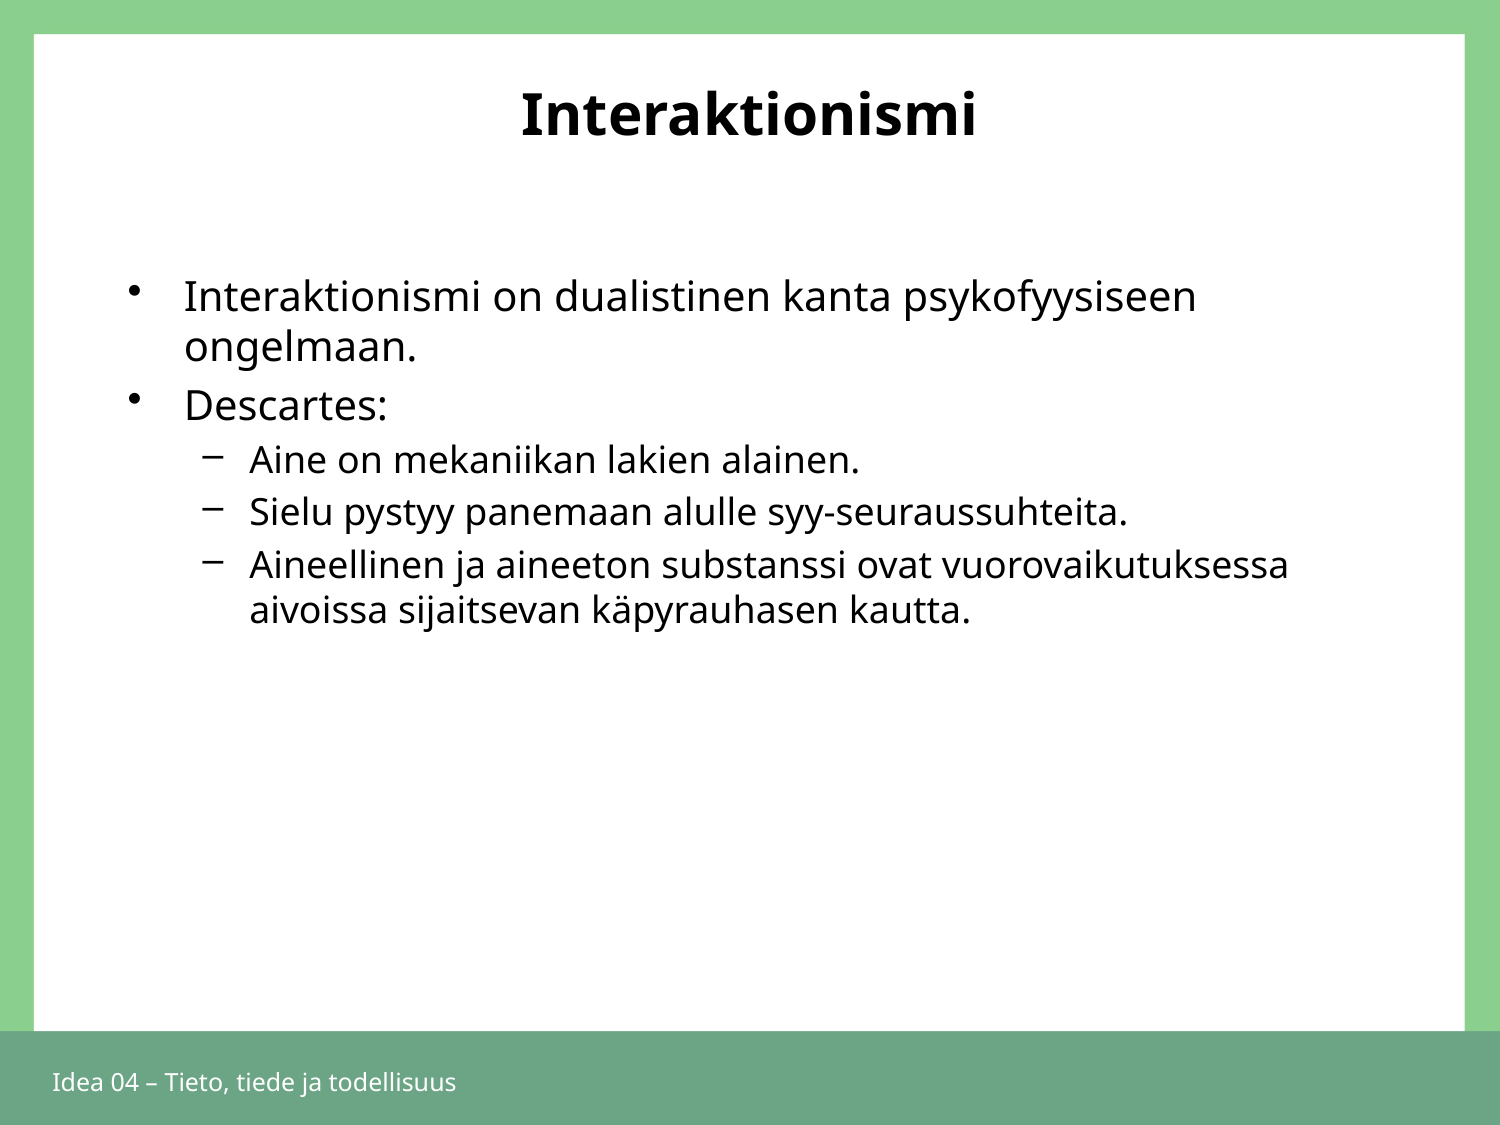

# Interaktionismi
Interaktionismi on dualistinen kanta psykofyysiseen ongelmaan.
Descartes:
Aine on mekaniikan lakien alainen.
Sielu pystyy panemaan alulle syy-seuraussuhteita.
Aineellinen ja aineeton substanssi ovat vuorovaikutuksessa aivoissa sijaitsevan käpyrauhasen kautta.